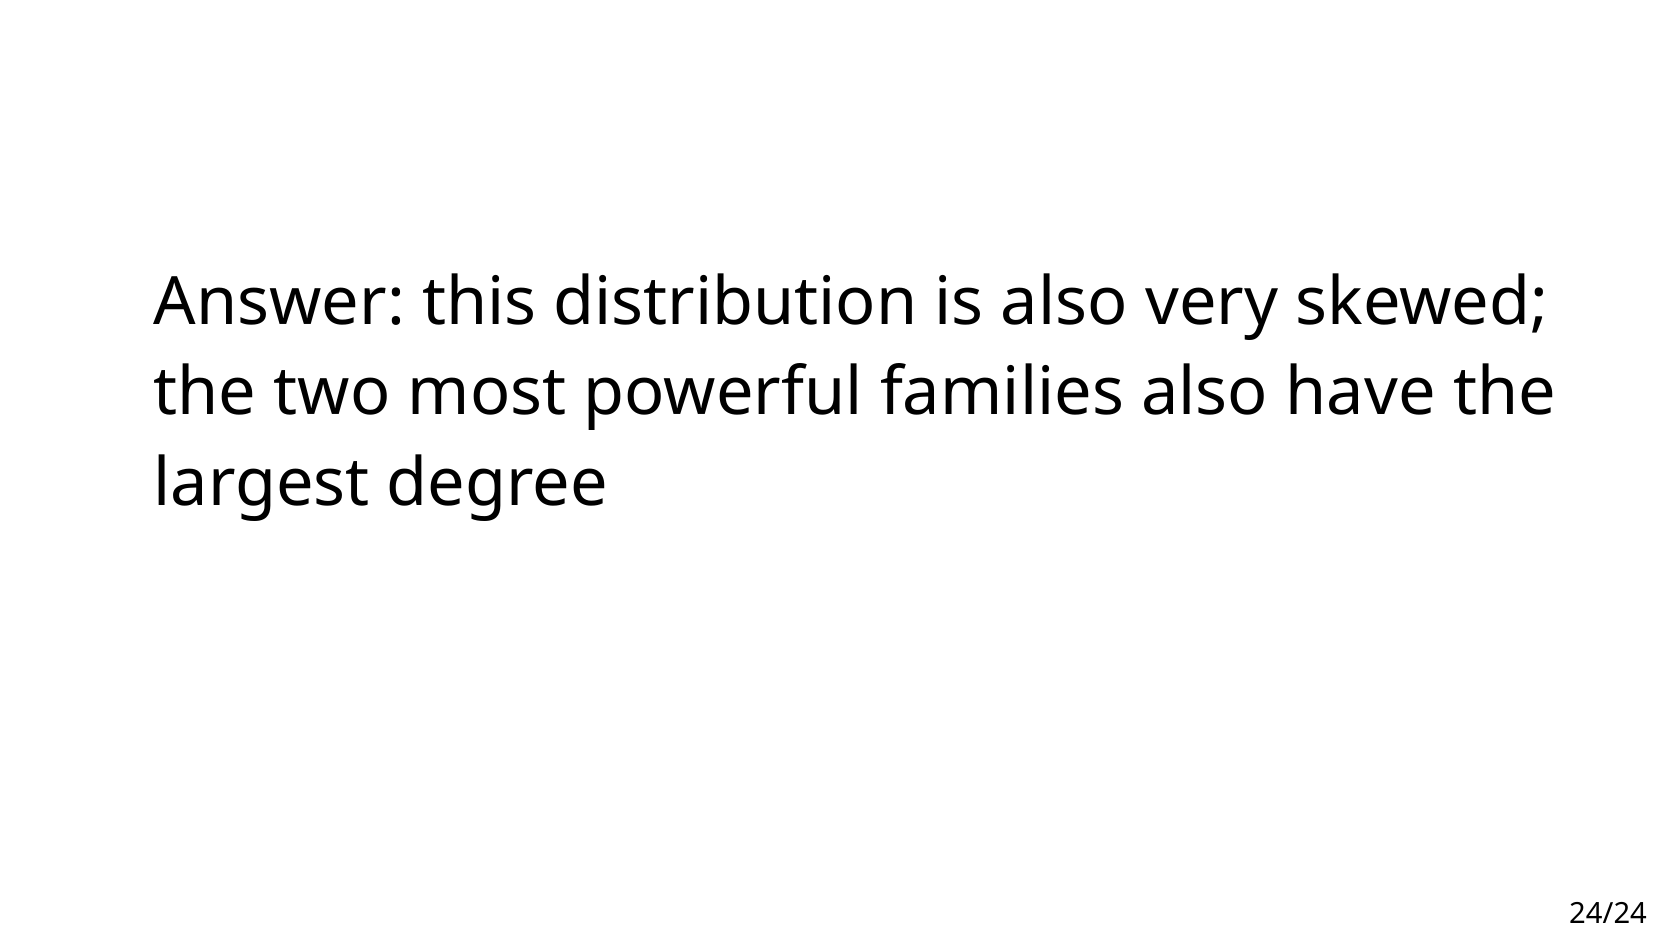

# Answer: this distribution is also very skewed; the two most powerful families also have the largest degree
24